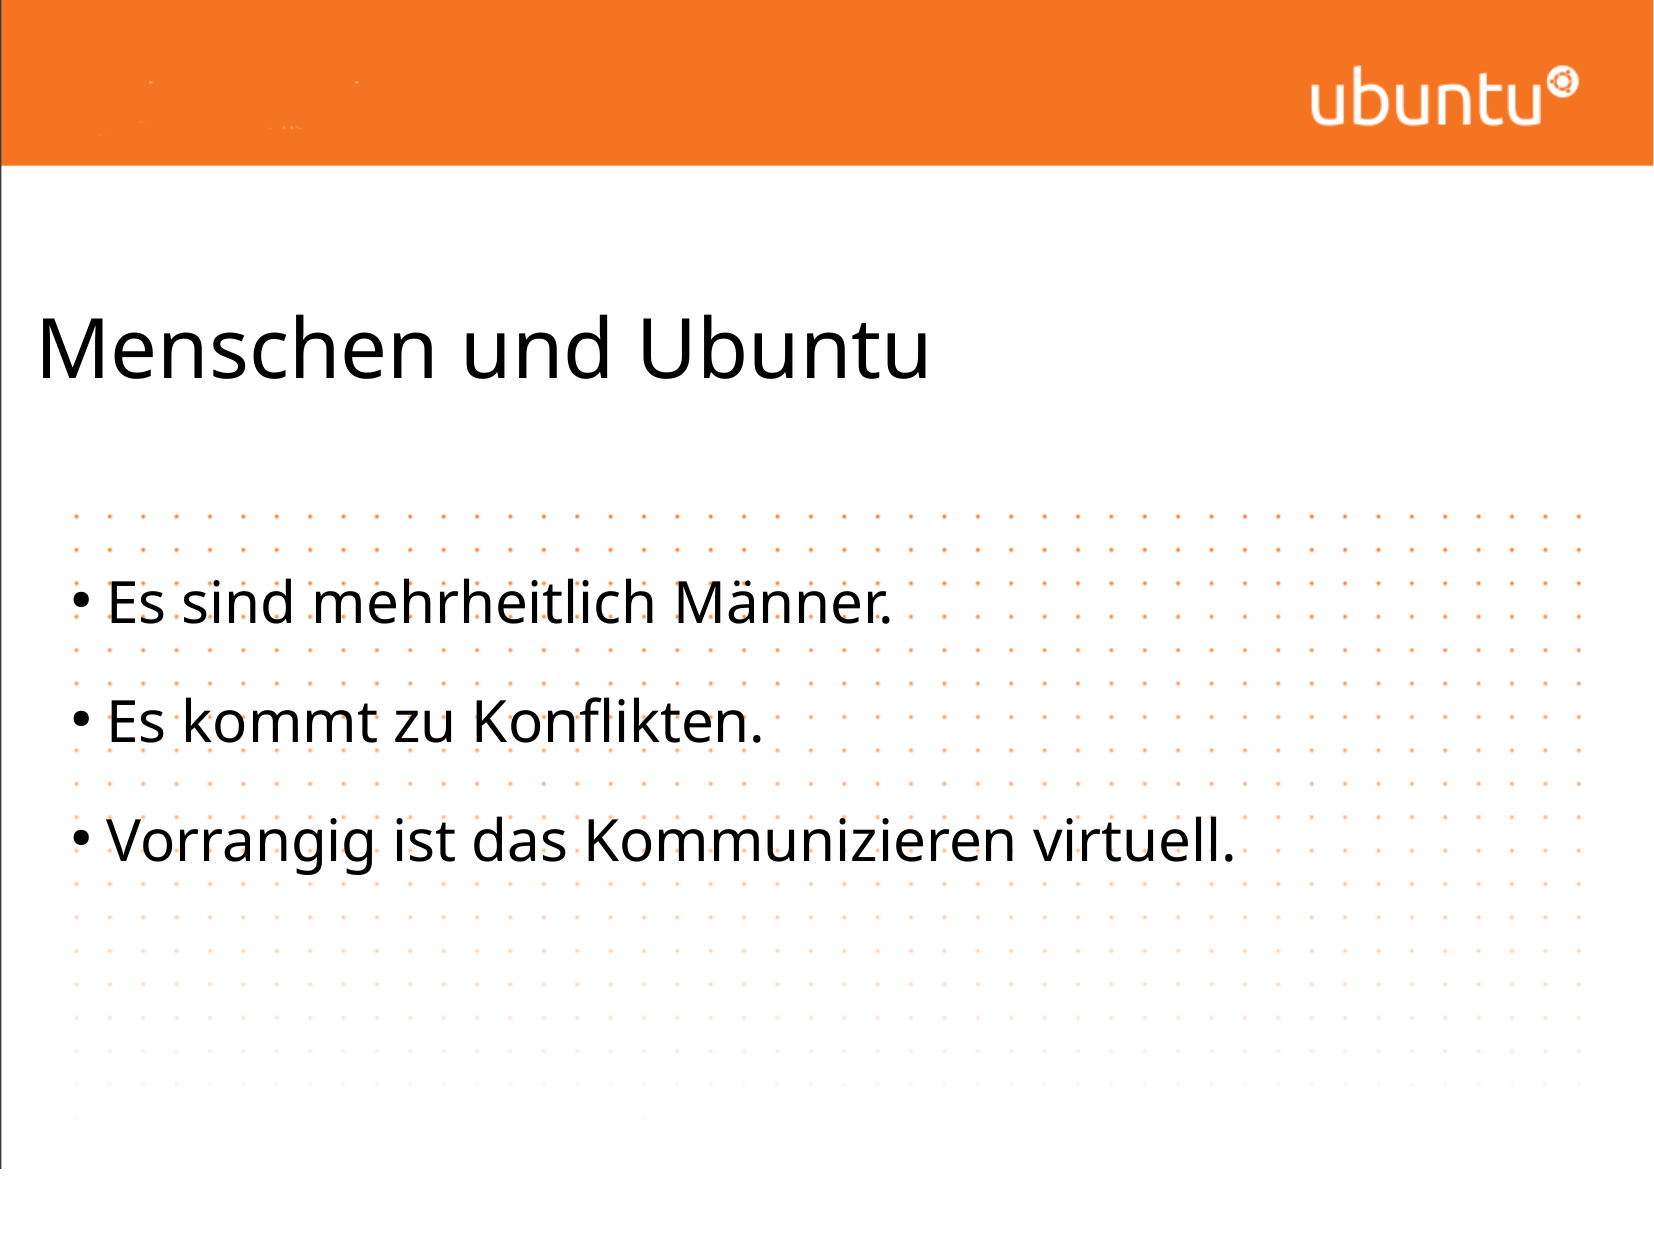

# Menschen und Ubuntu
Es sind mehrheitlich Männer.
Es kommt zu Konflikten.
Vorrangig ist das Kommunizieren virtuell.